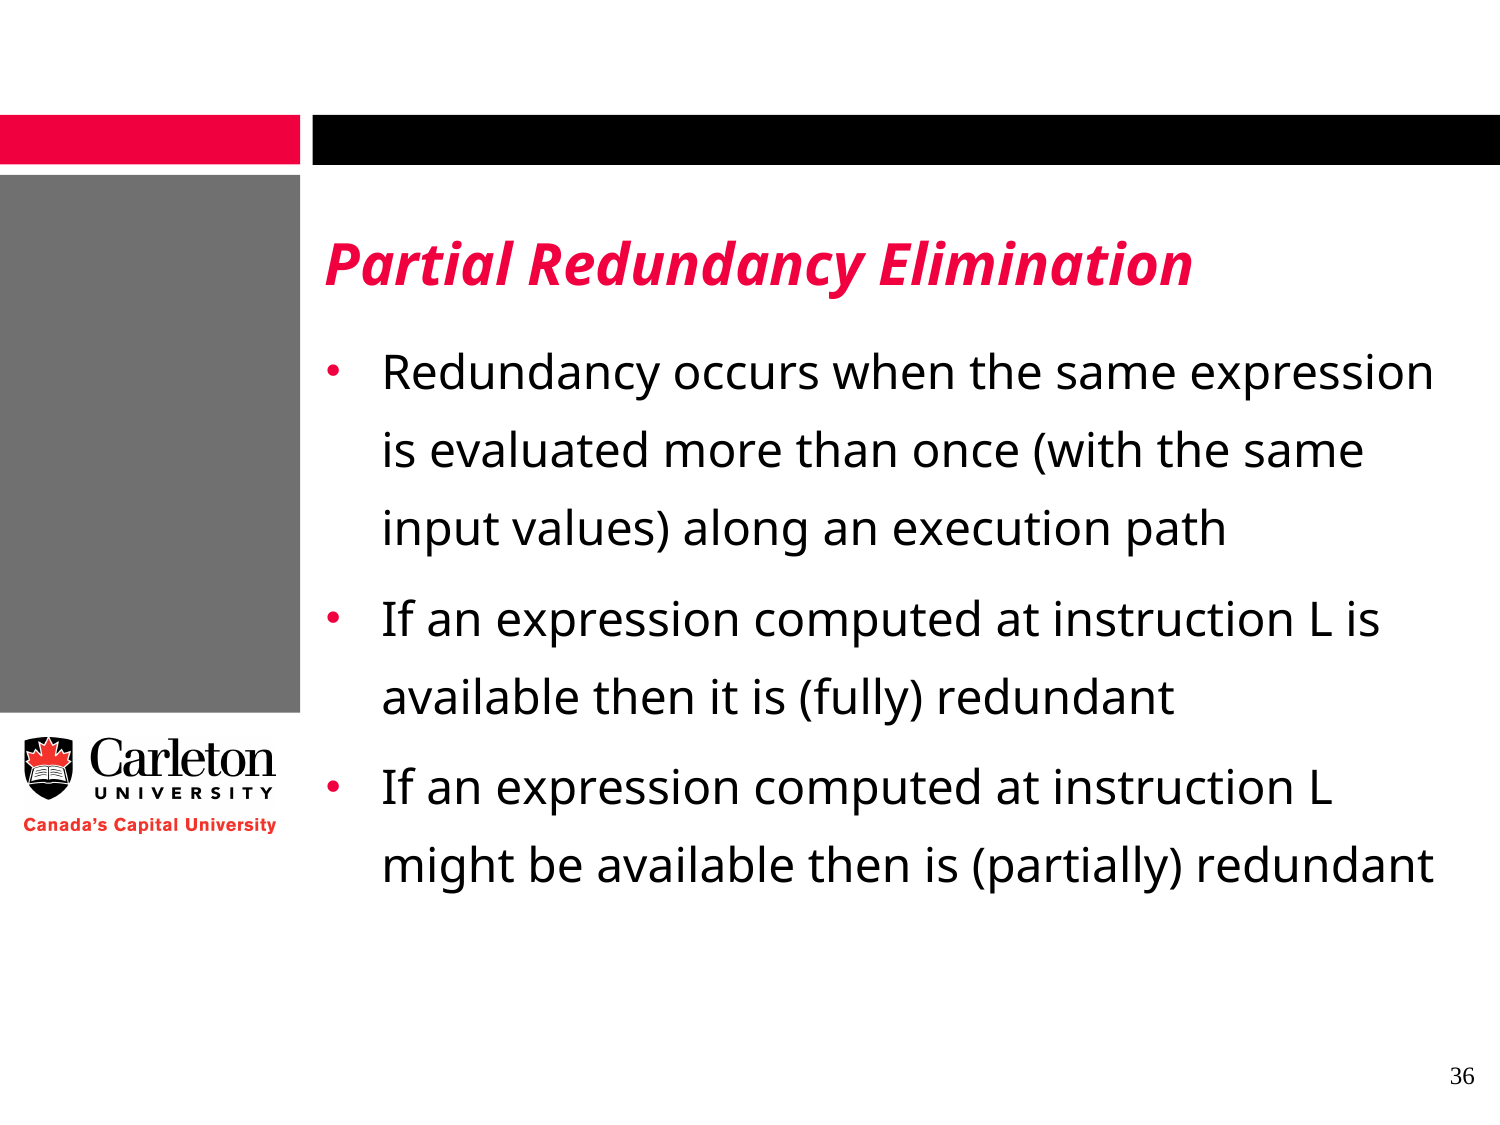

# Partial Redundancy Elimination
Redundancy occurs when the same expression is evaluated more than once (with the same input values) along an execution path
If an expression computed at instruction L is available then it is (fully) redundant
If an expression computed at instruction L might be available then is (partially) redundant
36